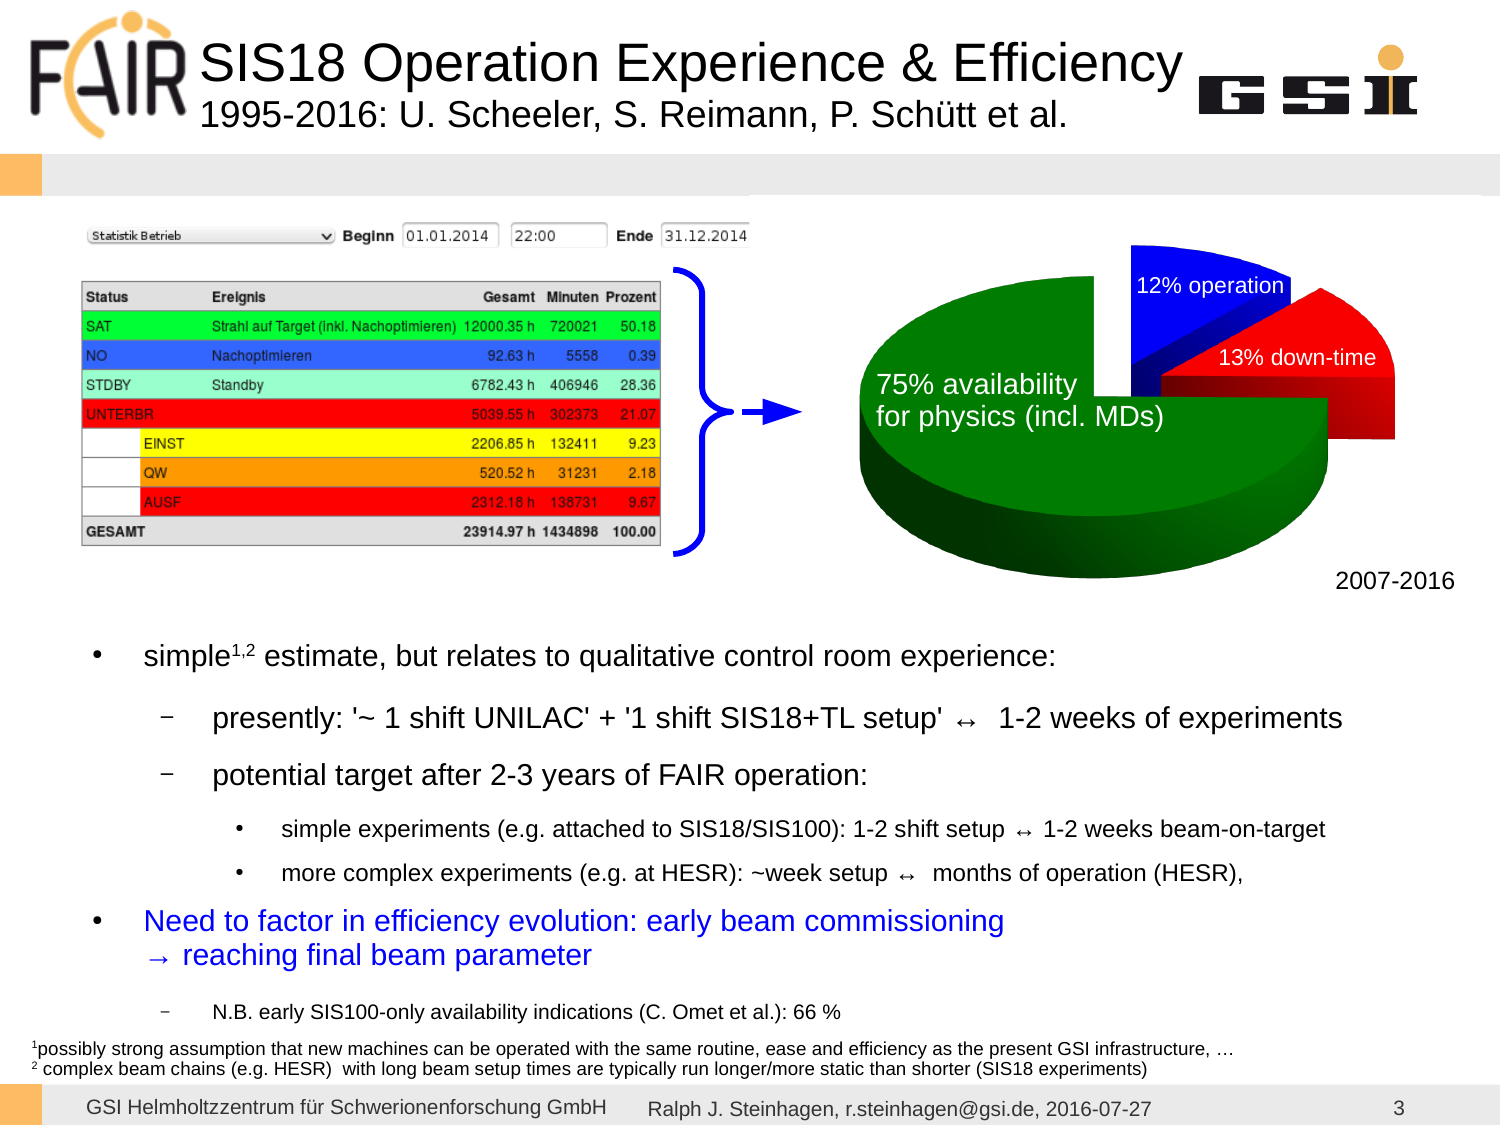

# SIS18 Operation Experience & Efficiency 1995-2016: U. Scheeler, S. Reimann, P. Schütt et al.
[unsupported chart]
12% operation
13% down-time
75% availability
for physics (incl. MDs)
2007-2016
simple1,2 estimate, but relates to qualitative control room experience:
presently: '~ 1 shift UNILAC' + '1 shift SIS18+TL setup' ↔ 1-2 weeks of experiments
potential target after 2-3 years of FAIR operation:
simple experiments (e.g. attached to SIS18/SIS100): 1-2 shift setup ↔ 1-2 weeks beam-on-target
more complex experiments (e.g. at HESR): ~week setup ↔ months of operation (HESR),
Need to factor in efficiency evolution: early beam commissioning → reaching final beam parameter
N.B. early SIS100-only availability indications (C. Omet et al.): 66 %
1possibly strong assumption that new machines can be operated with the same routine, ease and efficiency as the present GSI infrastructure, …			2 complex beam chains (e.g. HESR) with long beam setup times are typically run longer/more static than shorter (SIS18 experiments)